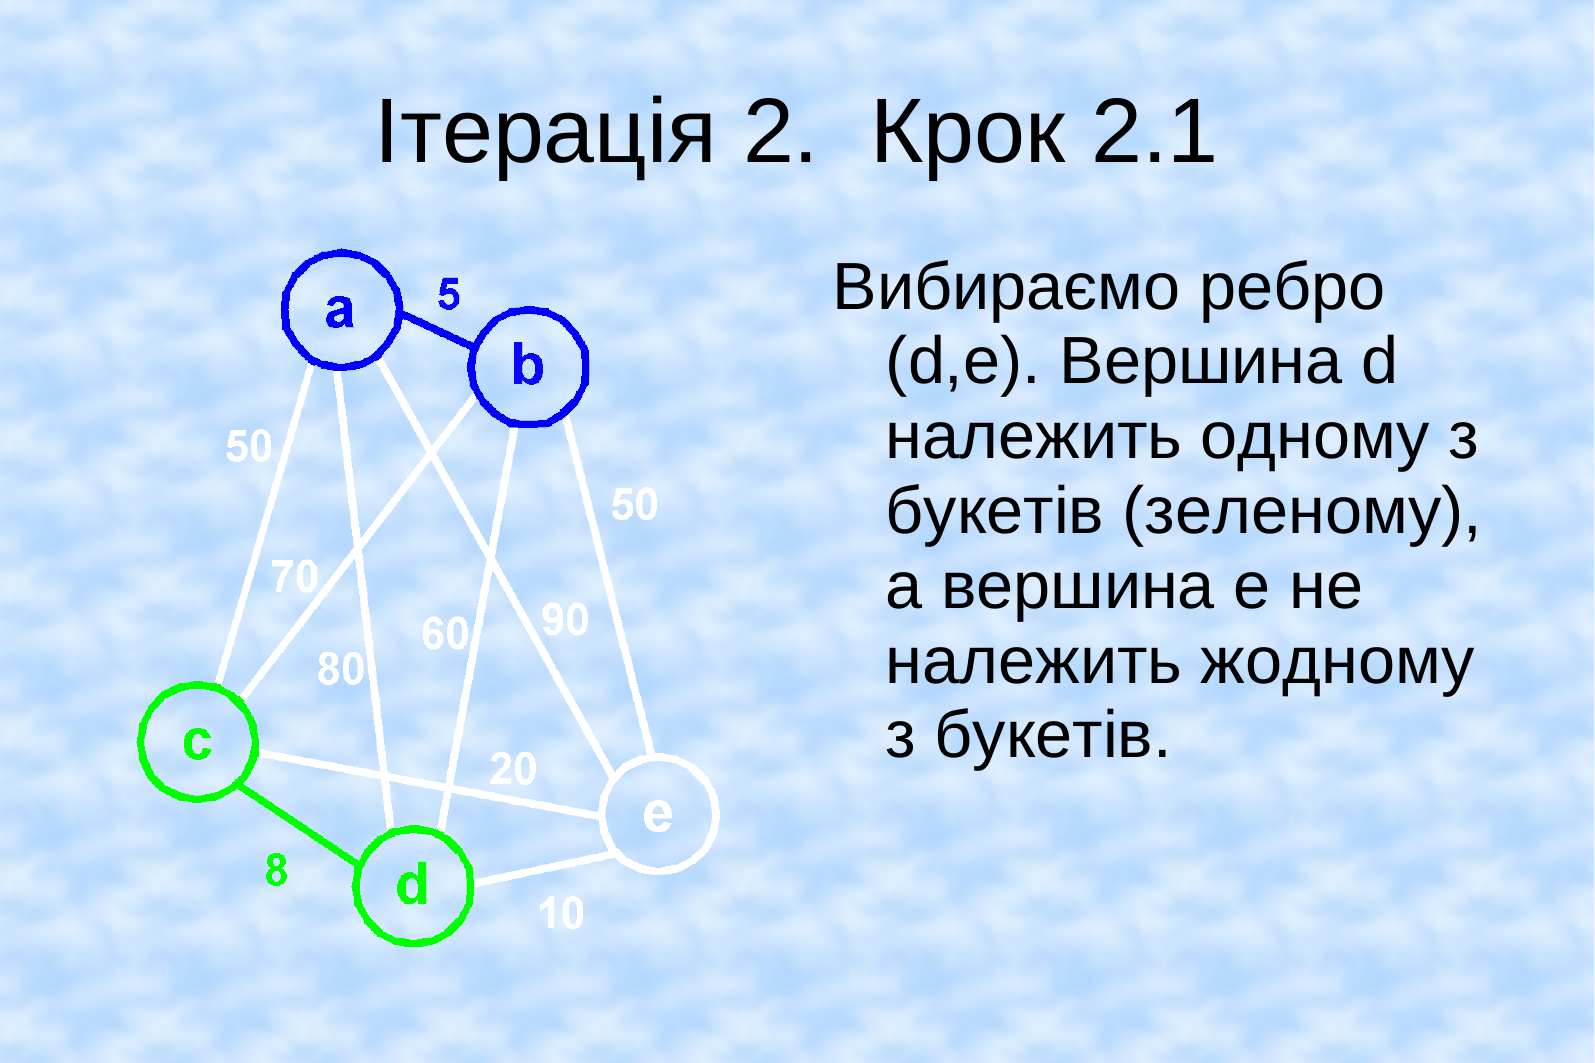

# Ітерація 2. Крок 2.1
Вибираємо ребро (d,e). Вершина d належить одному з букетів (зеленому), а вершина e не належить жодному з букетів.